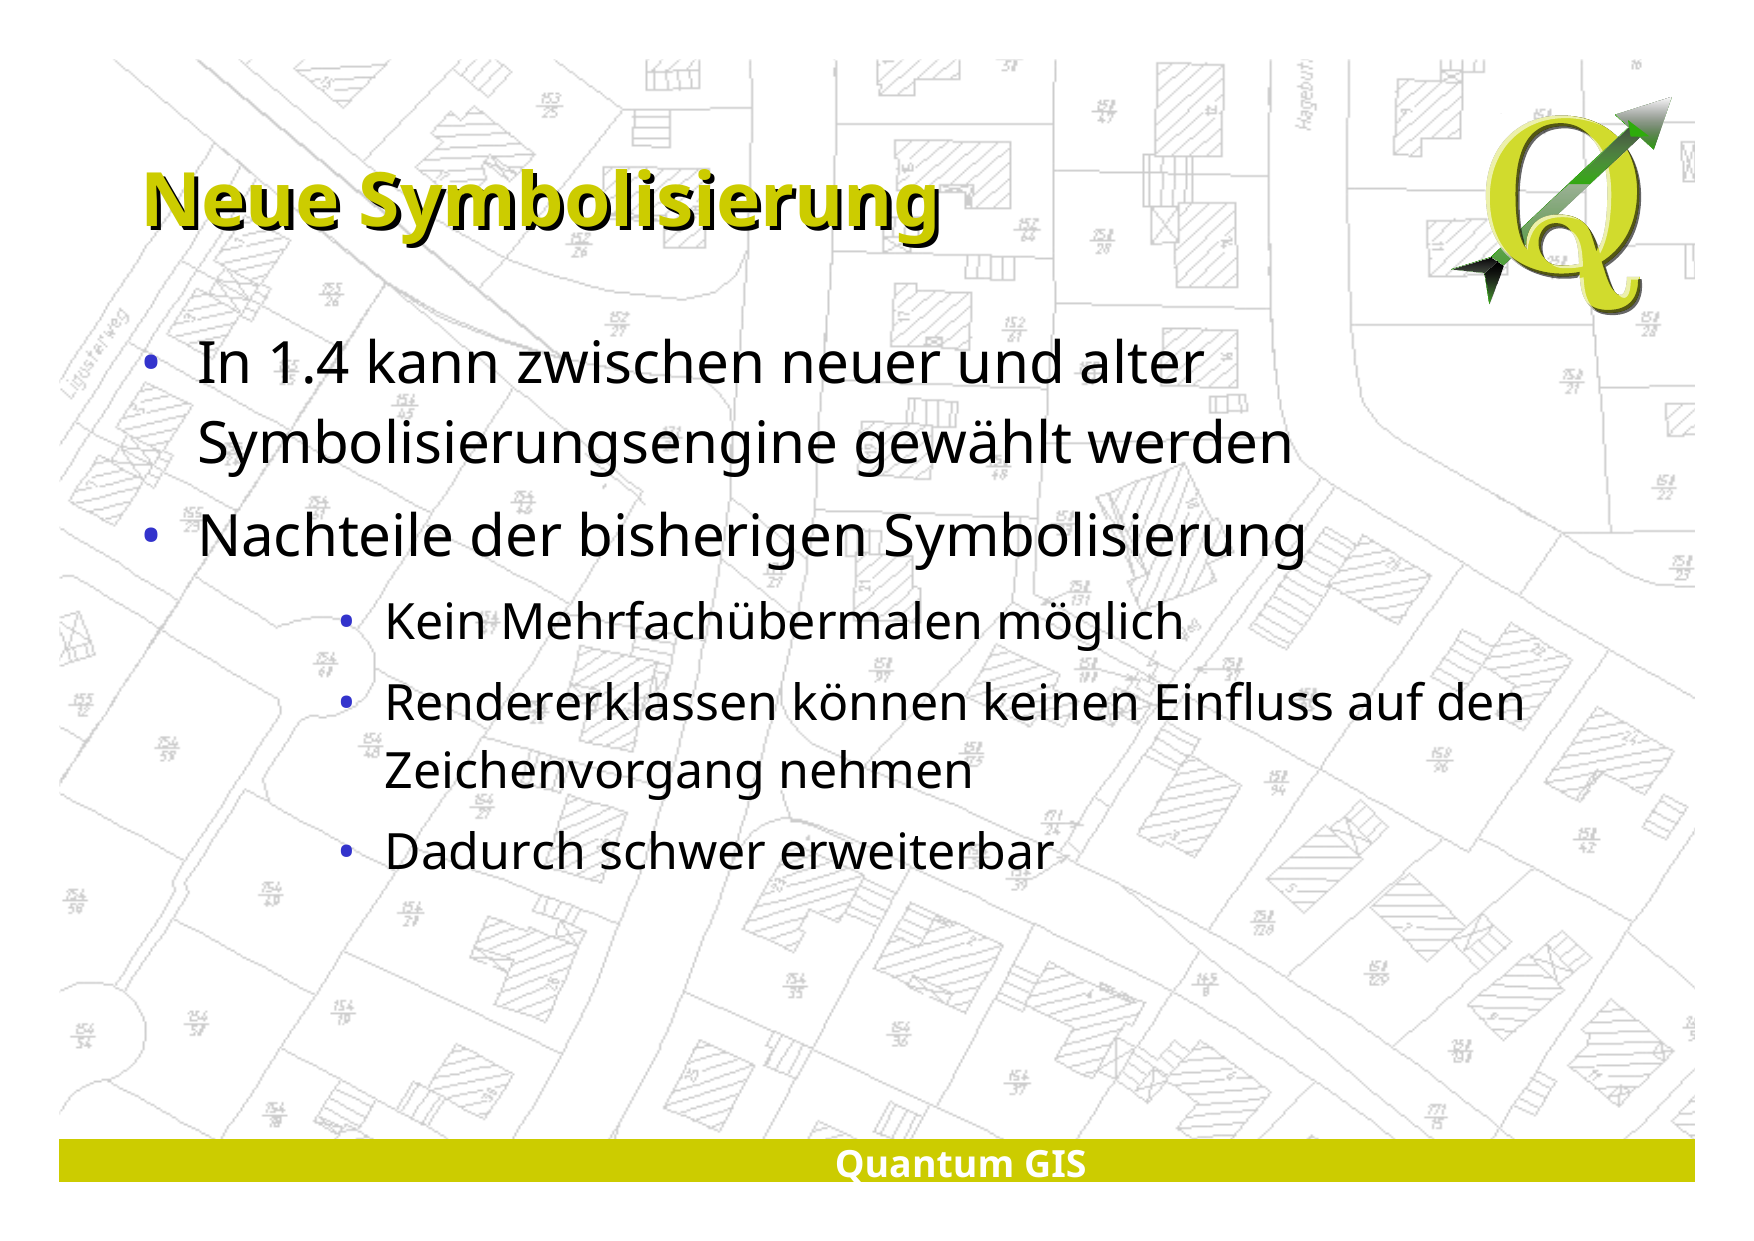

# Neue Symbolisierung
In 1.4 kann zwischen neuer und alter Symbolisierungsengine gewählt werden
Nachteile der bisherigen Symbolisierung
Kein Mehrfachübermalen möglich
Rendererklassen können keinen Einfluss auf den Zeichenvorgang nehmen
Dadurch schwer erweiterbar